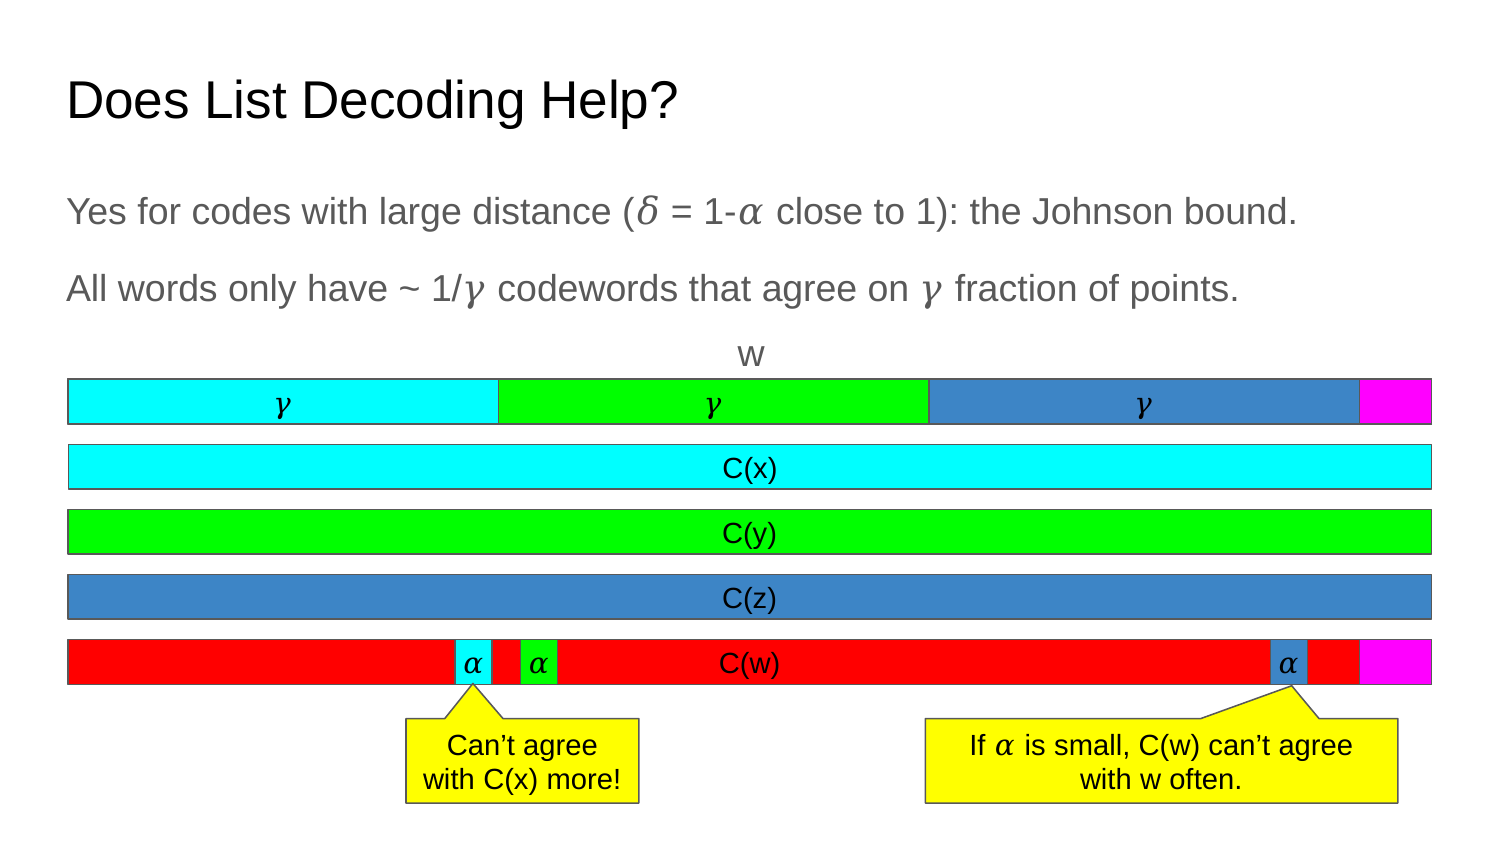

# Does List Decoding Help?
Yes for codes with large distance (𝛿 = 1-𝛼 close to 1): the Johnson bound.
All words only have ~ 1/𝛾 codewords that agree on 𝛾 fraction of points.
w
𝛾
𝛾
𝛾
C(x)
C(y)
C(z)
C(w)
𝛼
𝛼
𝛼
Can’t agree with C(x) more!
If 𝛼 is small, C(w) can’t agree with w often.